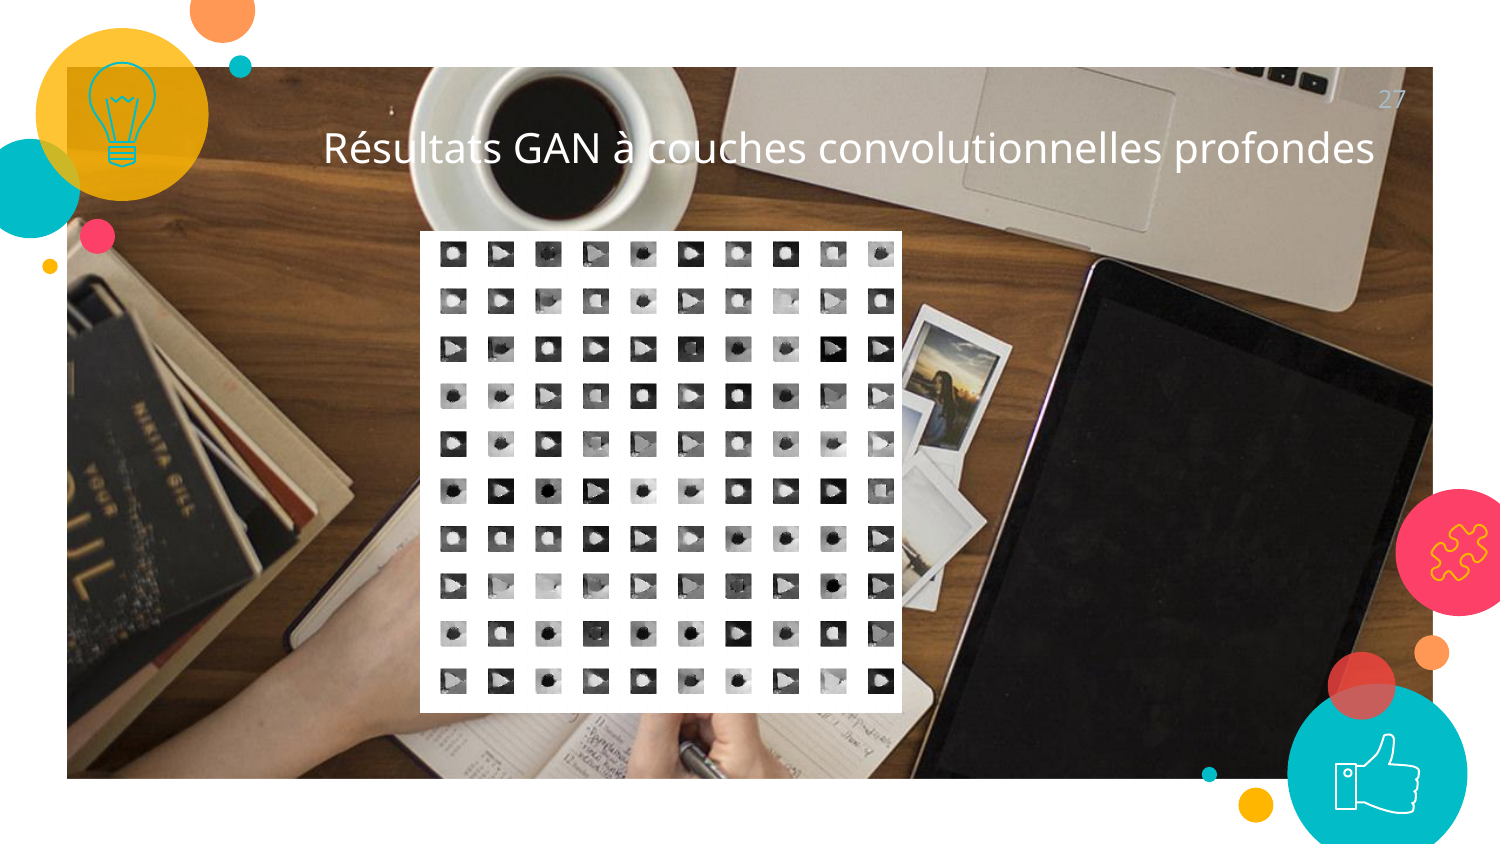

# Résultats GAN à couches convolutionnelles profondes